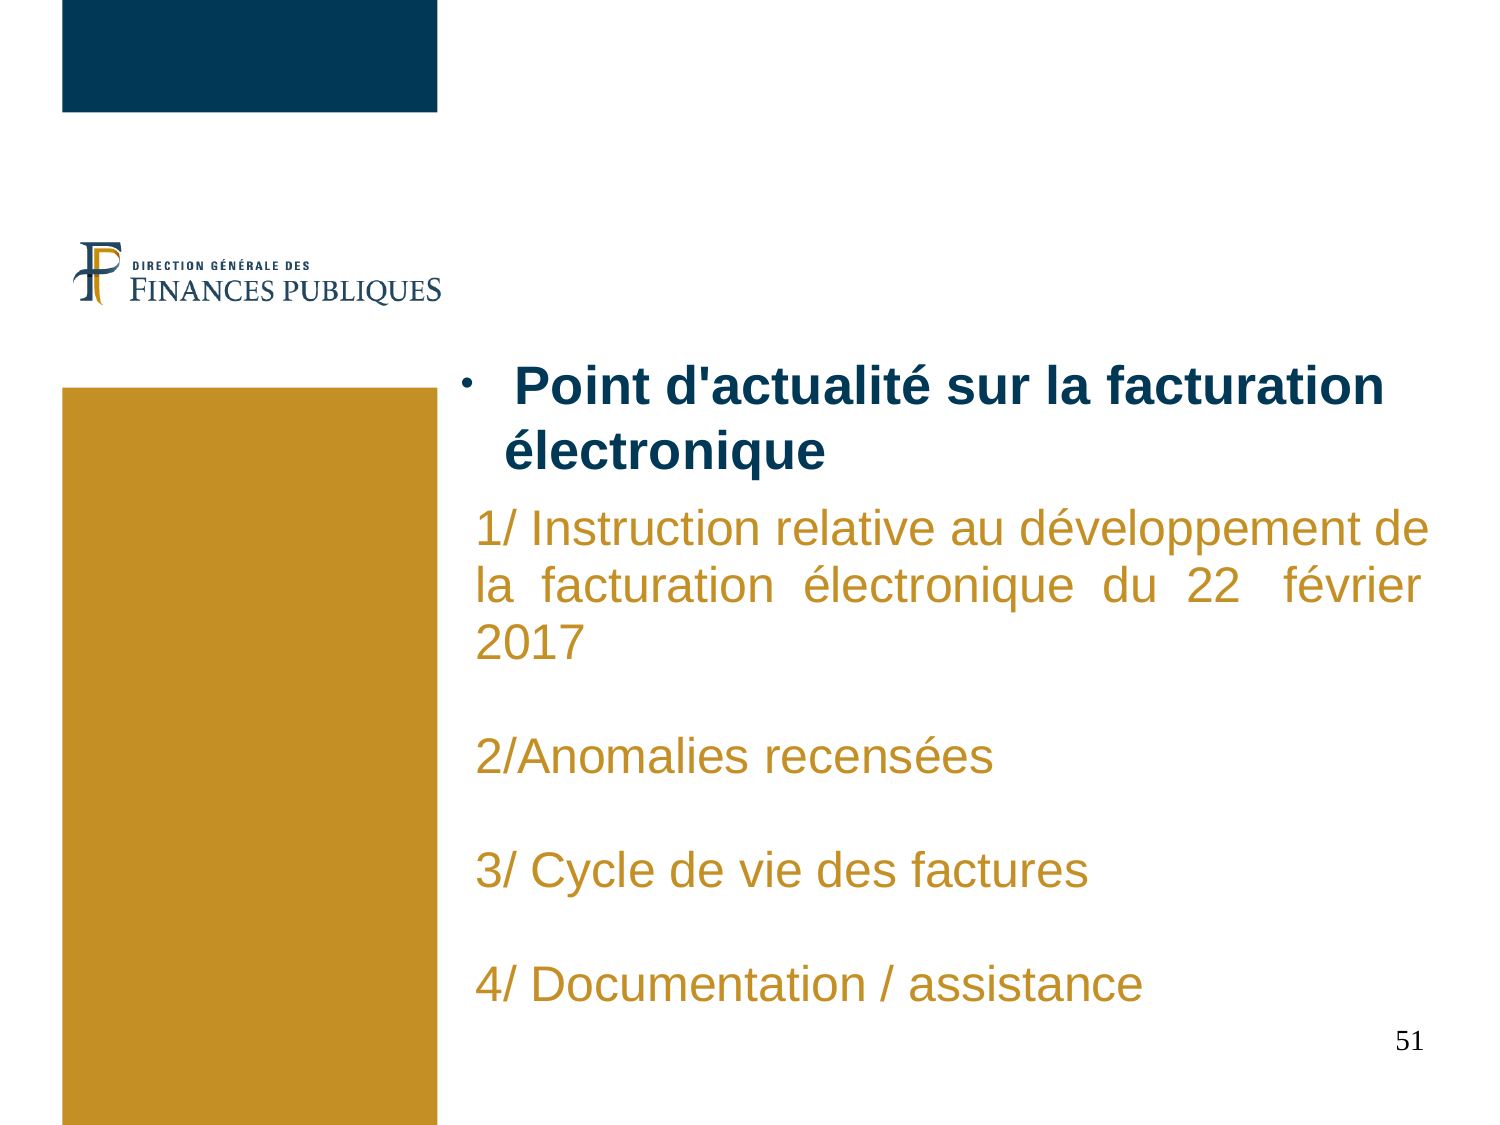

Point d'actualité sur la facturation électronique
# 1/ Instruction relative au développement de la facturation électronique du 22 février 2017 2/Anomalies recensées 3/ Cycle de vie des factures 4/ Documentation / assistance
51